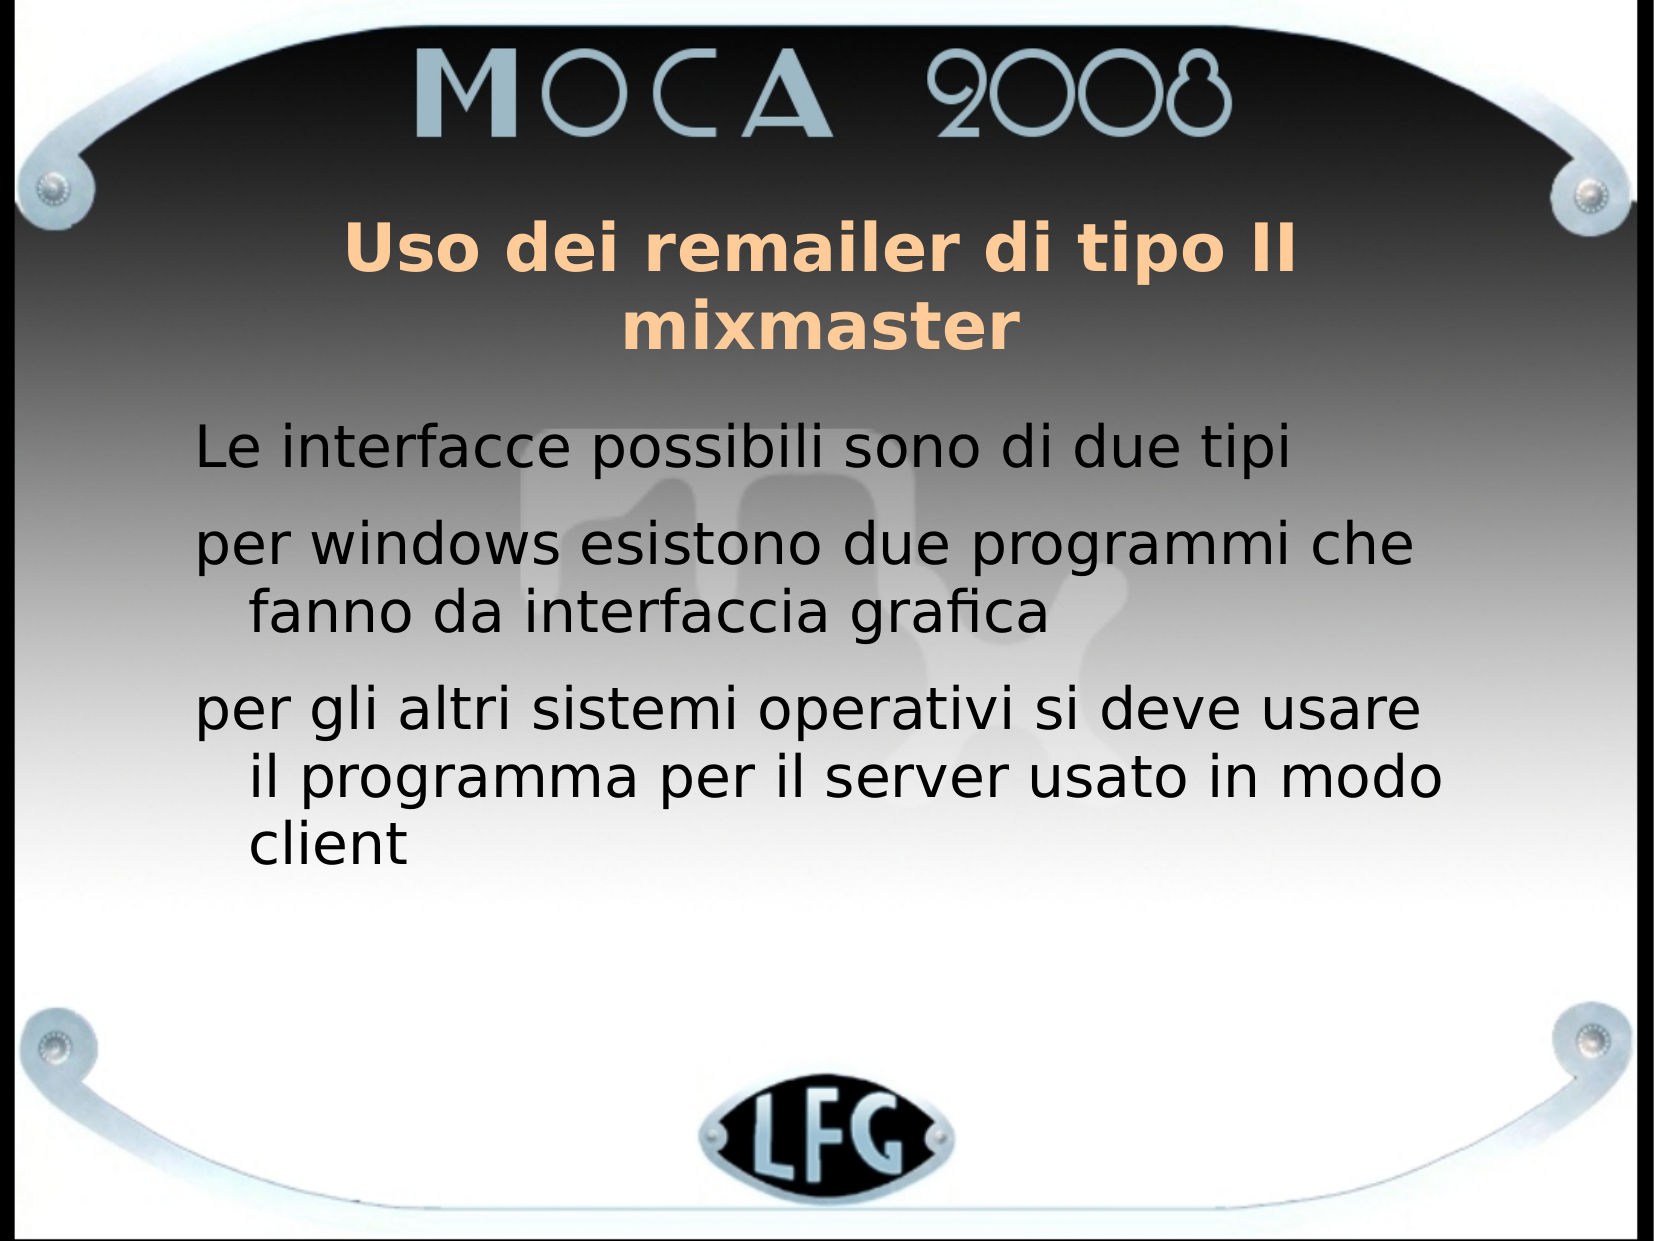

# Uso dei remailer di tipo II mixmaster
Le interfacce possibili sono di due tipi
per windows esistono due programmi che fanno da interfaccia grafica
per gli altri sistemi operativi si deve usare il programma per il server usato in modo client